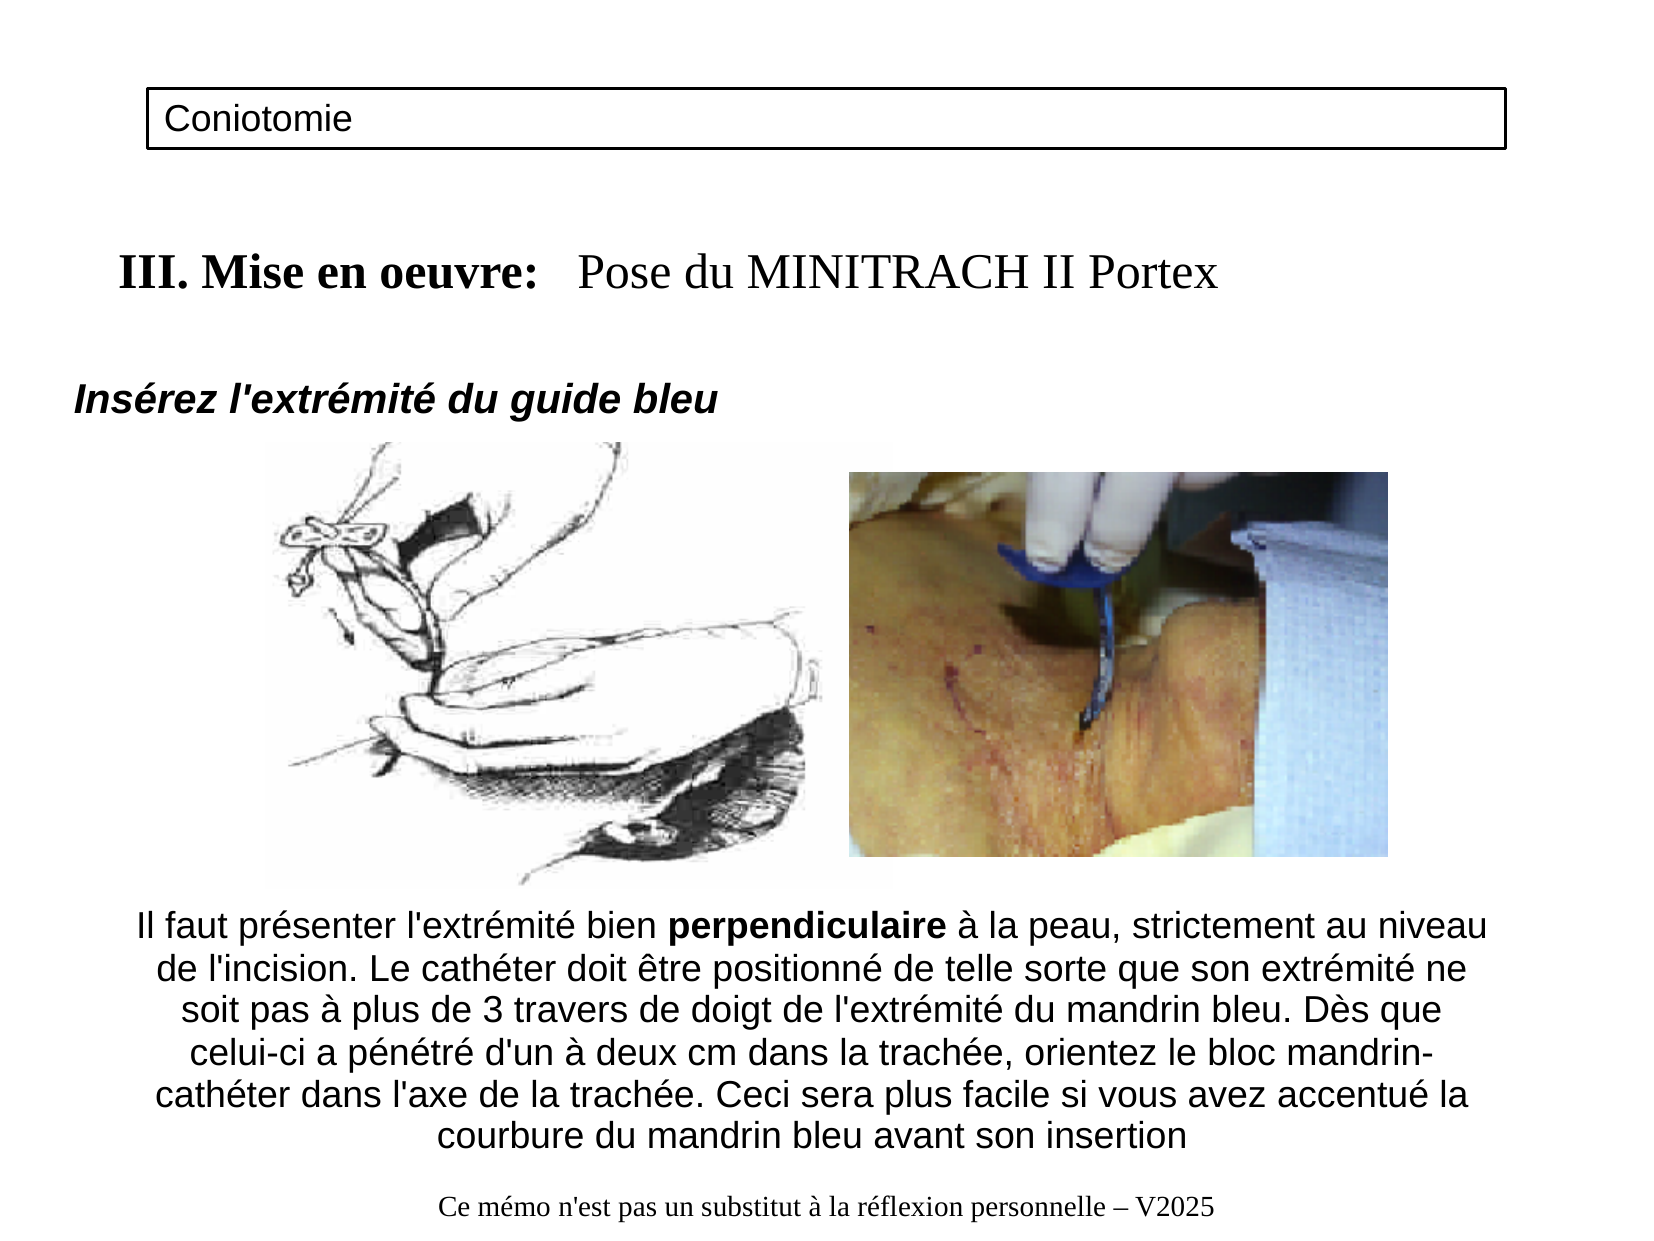

Coniotomie
III. Mise en oeuvre: Pose du MINITRACH II Portex
Insérez l'extrémité du guide bleu
Il faut présenter l'extrémité bien perpendiculaire à la peau, strictement au niveau de l'incision. Le cathéter doit être positionné de telle sorte que son extrémité ne soit pas à plus de 3 travers de doigt de l'extrémité du mandrin bleu. Dès que celui-ci a pénétré d'un à deux cm dans la trachée, orientez le bloc mandrin-cathéter dans l'axe de la trachée. Ceci sera plus facile si vous avez accentué la courbure du mandrin bleu avant son insertion
Ce mémo n'est pas un substitut à la réflexion personnelle – V2025